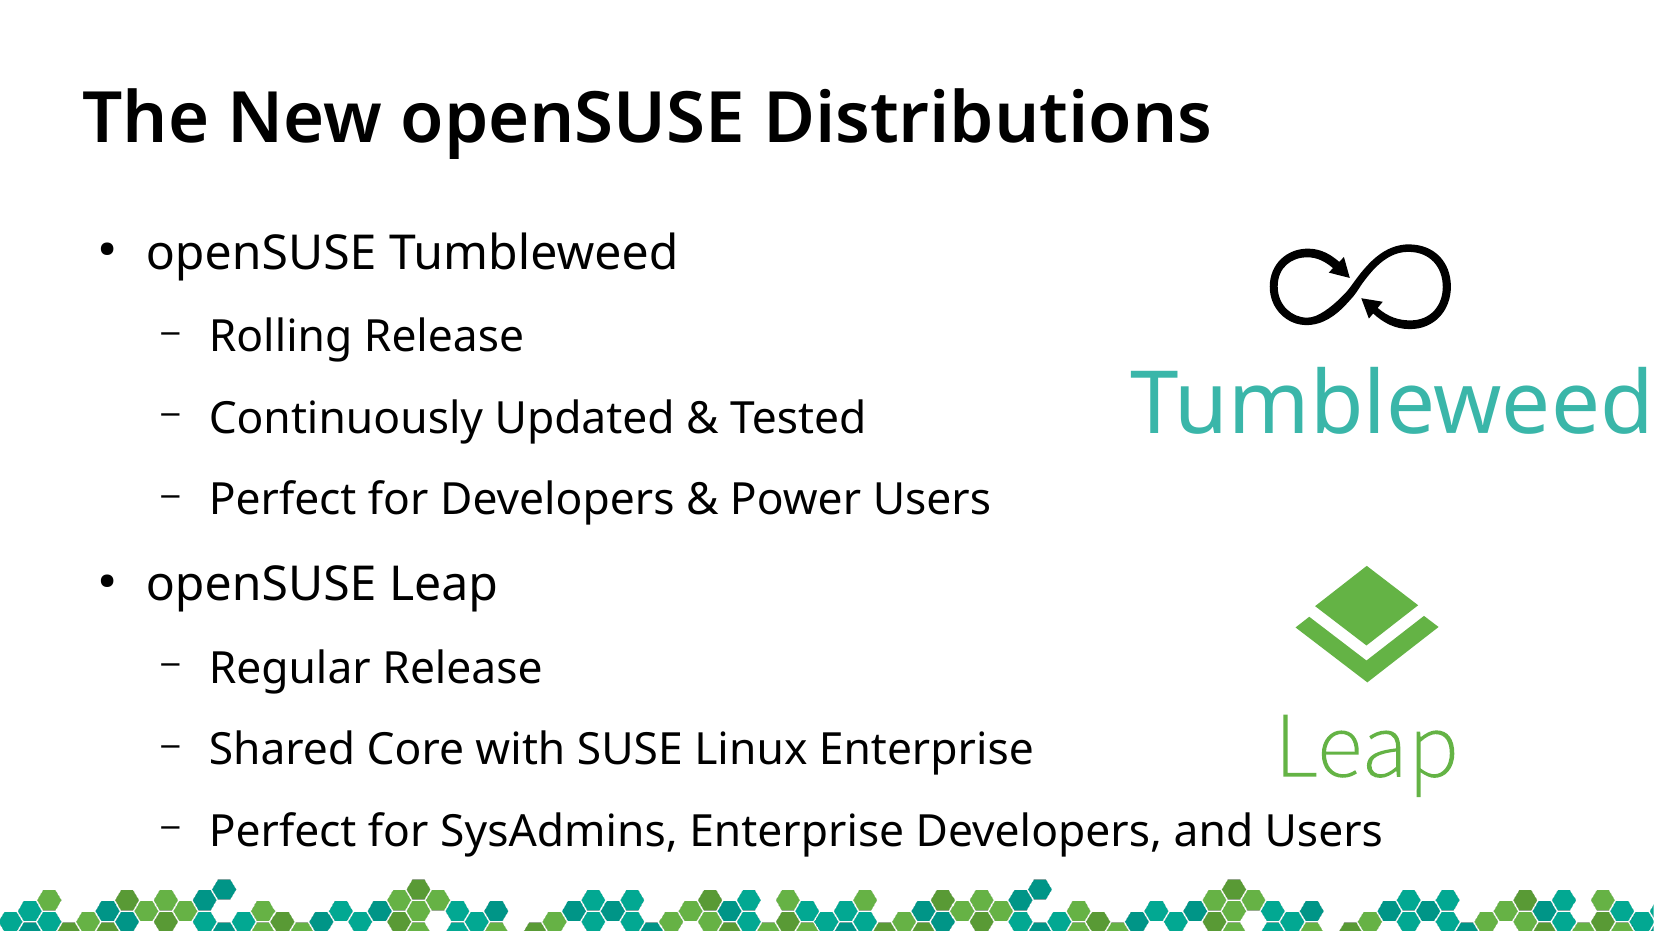

# The New openSUSE Distributions
openSUSE Tumbleweed
Rolling Release
Continuously Updated & Tested
Perfect for Developers & Power Users
openSUSE Leap
Regular Release
Shared Core with SUSE Linux Enterprise
Perfect for SysAdmins, Enterprise Developers, and Users